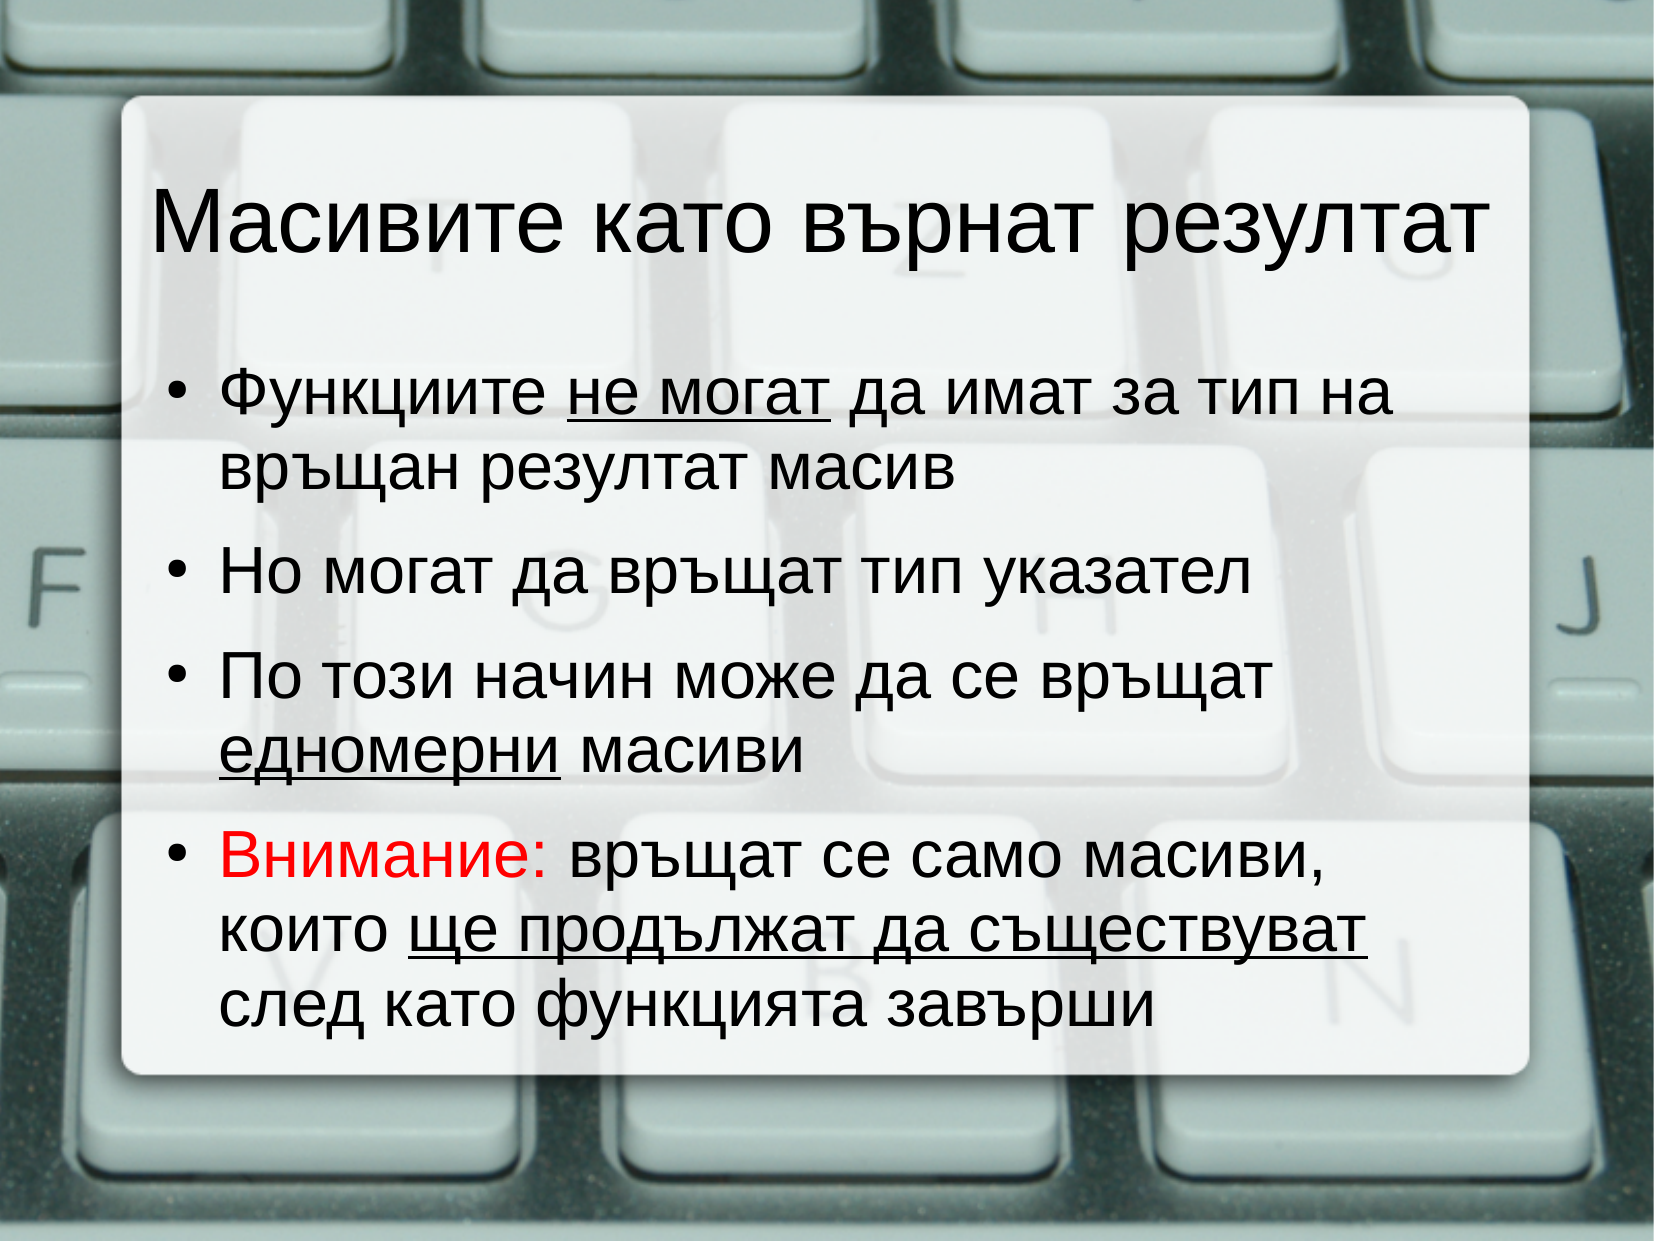

# Масивите като върнат резултат
Функциите не могат да имат за тип на връщан резултат масив
Но могат да връщат тип указател
По този начин може да се връщат едномерни масиви
Внимание: връщат се само масиви, които ще продължат да съществуват след като функцията завърши